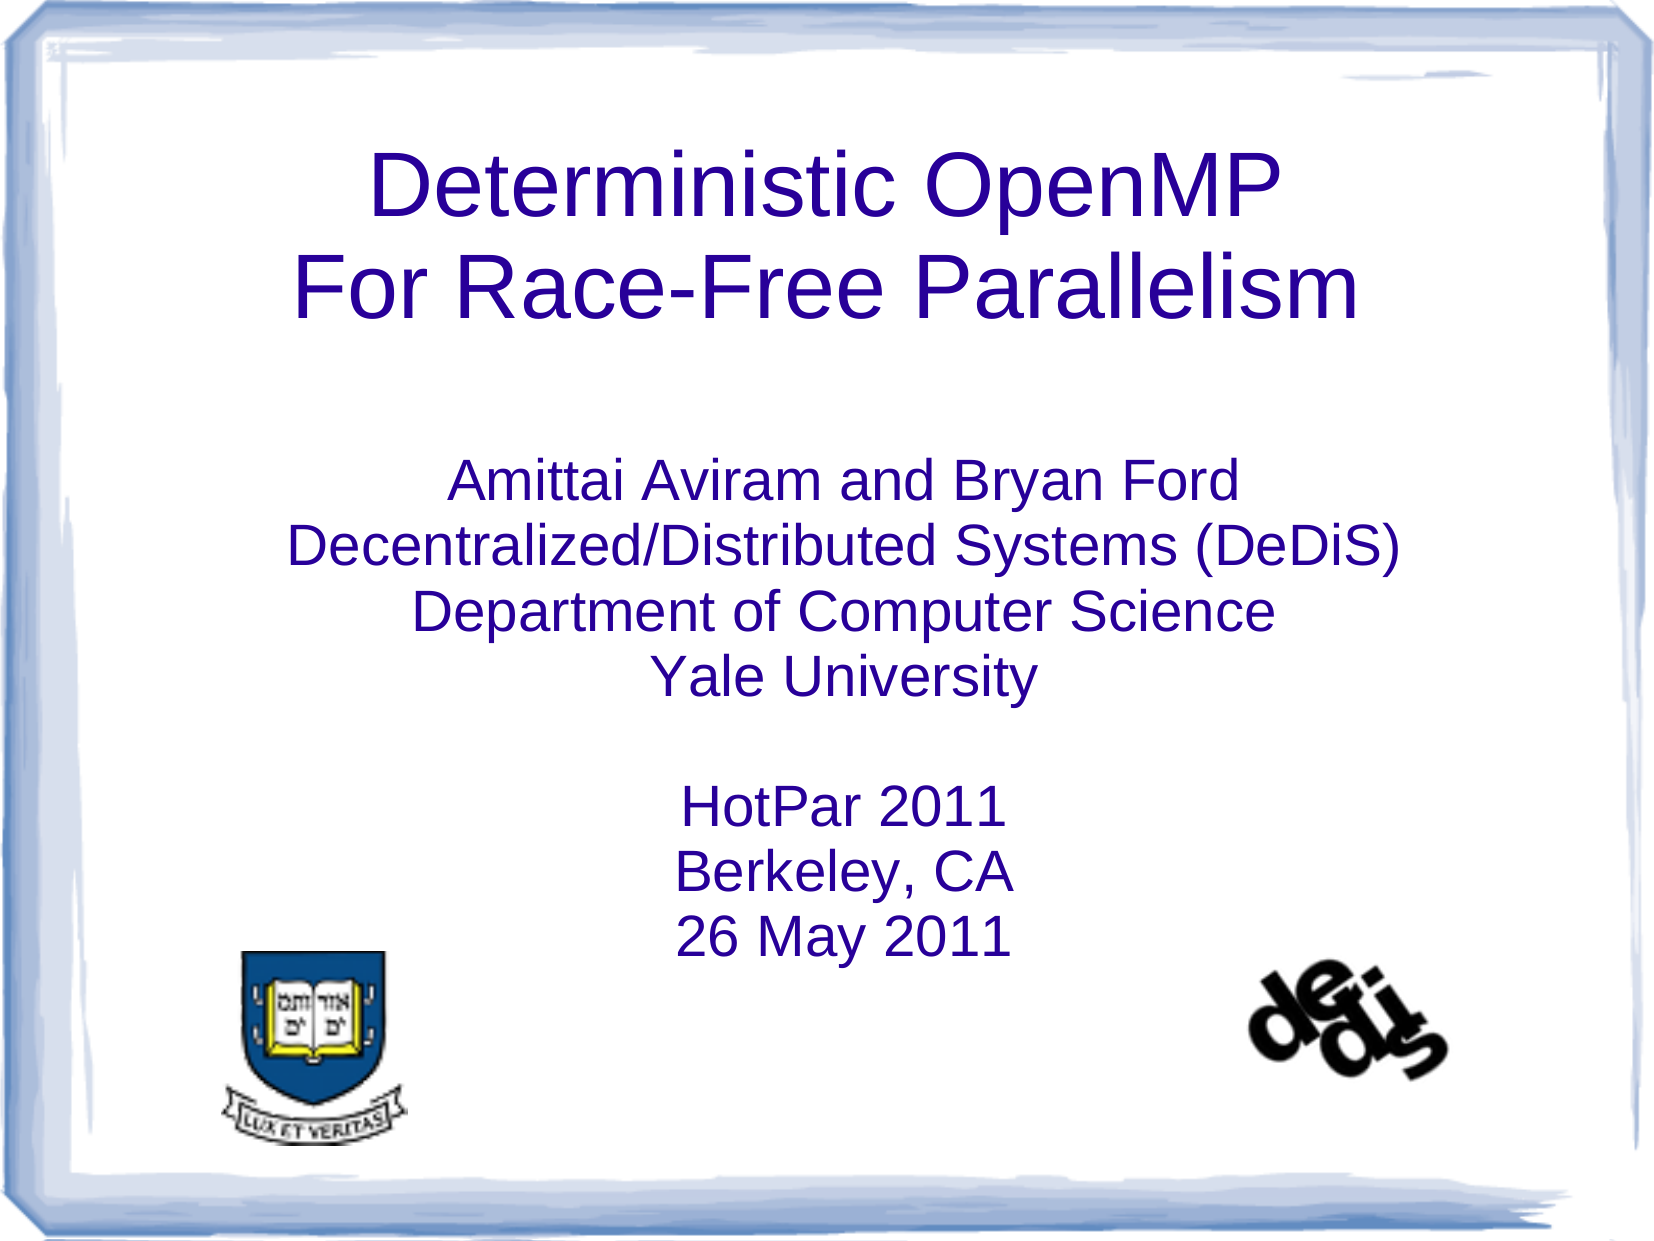

# Deterministic OpenMP For Race-Free Parallelism
Amittai Aviram and Bryan Ford
Decentralized/Distributed Systems (DeDiS)
Department of Computer Science
Yale University
HotPar 2011
Berkeley, CA
26 May 2011